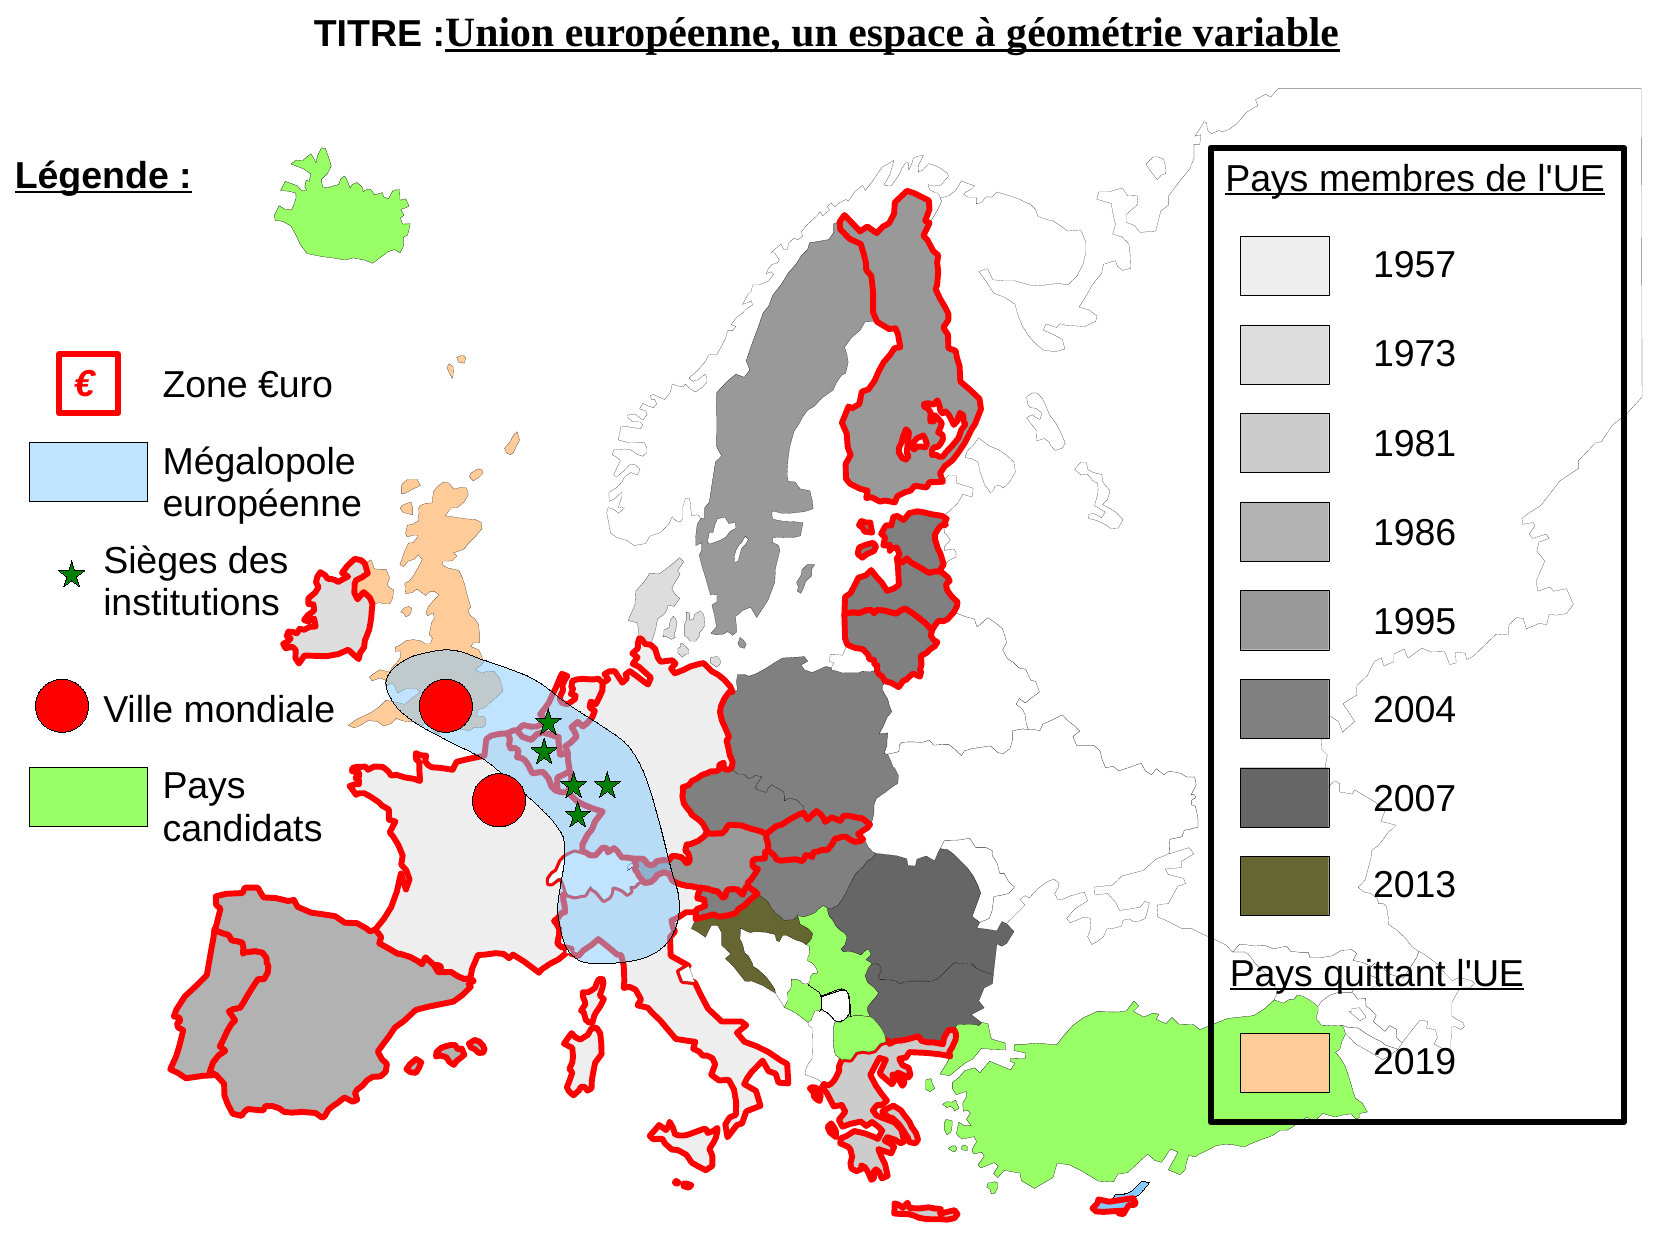

TITRE :Union européenne, un espace à géométrie variable
Légende :
Pays membres de l'UE
1957
1973
€
Zone €uro
1981
Mégalopole européenne
1986
Sièges des institutions
1995
2004
Ville mondiale
Pays
candidats
2007
2013
Pays quittant l'UE
2019